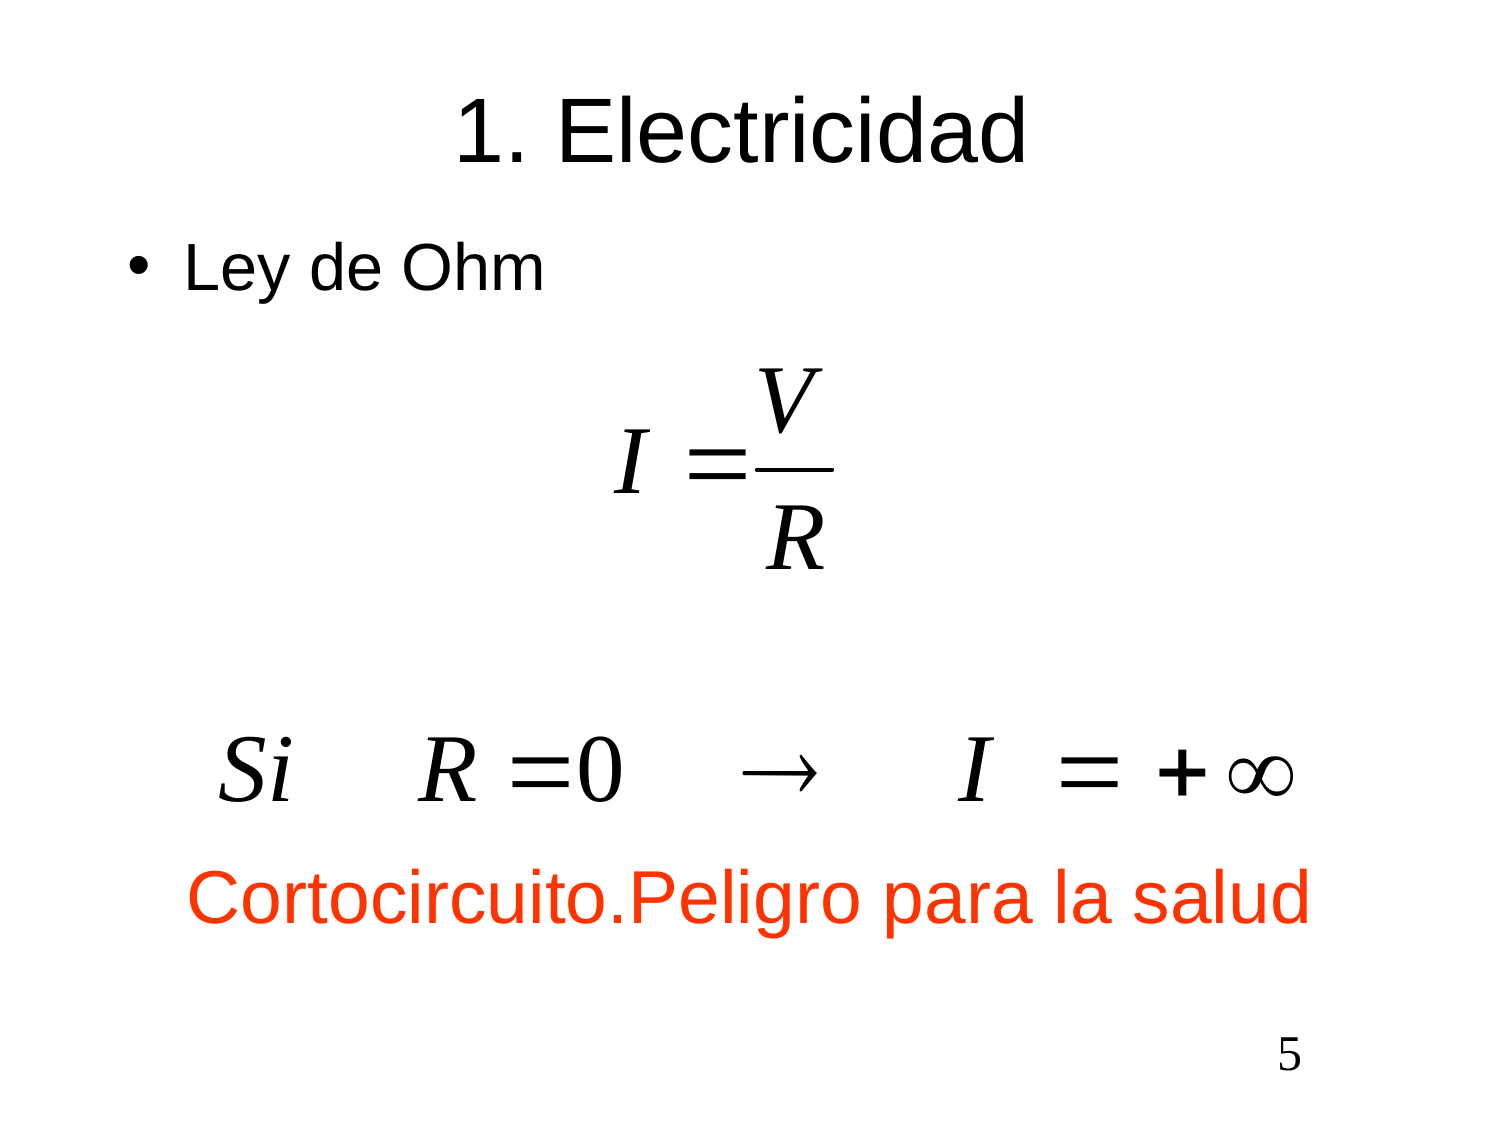

# 1. Electricidad
Ley de Ohm
Cortocircuito.Peligro para la salud
5